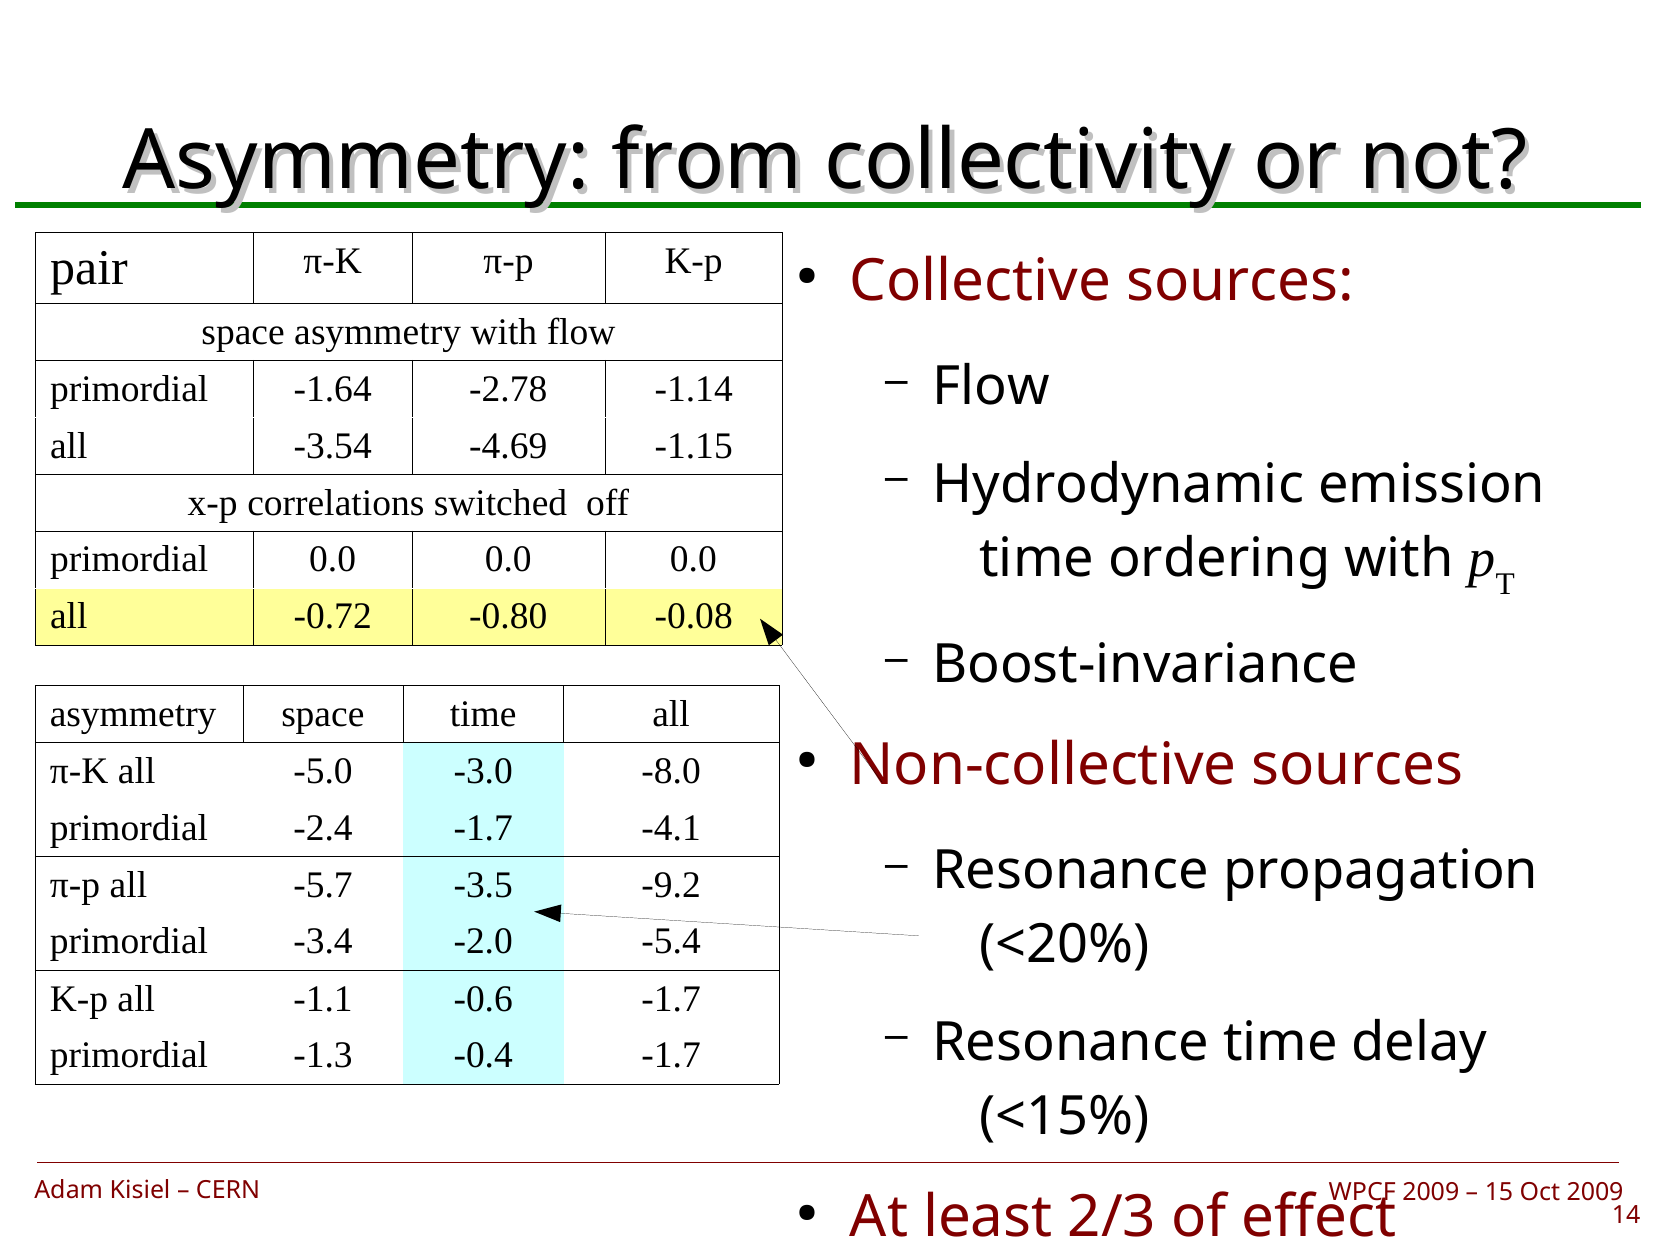

# Asymmetry: from collectivity or not?
| pair | π-K | π-p | K-p |
| --- | --- | --- | --- |
| space asymmetry with flow | | | |
| primordial | -1.64 | -2.78 | -1.14 |
| all | -3.54 | -4.69 | -1.15 |
| x-p correlations switched off | | | |
| primordial | 0.0 | 0.0 | 0.0 |
| all | -0.72 | -0.80 | -0.08 |
Collective sources:
Flow
Hydrodynamic emission time ordering with pT
Boost-invariance
Non-collective sources
Resonance propagation (<20%)
Resonance time delay (<15%)
At least 2/3 of effect collective
| asymmetry | space | time | all |
| --- | --- | --- | --- |
| π-K all | -5.0 | -3.0 | -8.0 |
| primordial | -2.4 | -1.7 | -4.1 |
| π-p all | -5.7 | -3.5 | -9.2 |
| primordial | -3.4 | -2.0 | -5.4 |
| K-p all | -1.1 | -0.6 | -1.7 |
| primordial | -1.3 | -0.4 | -1.7 |